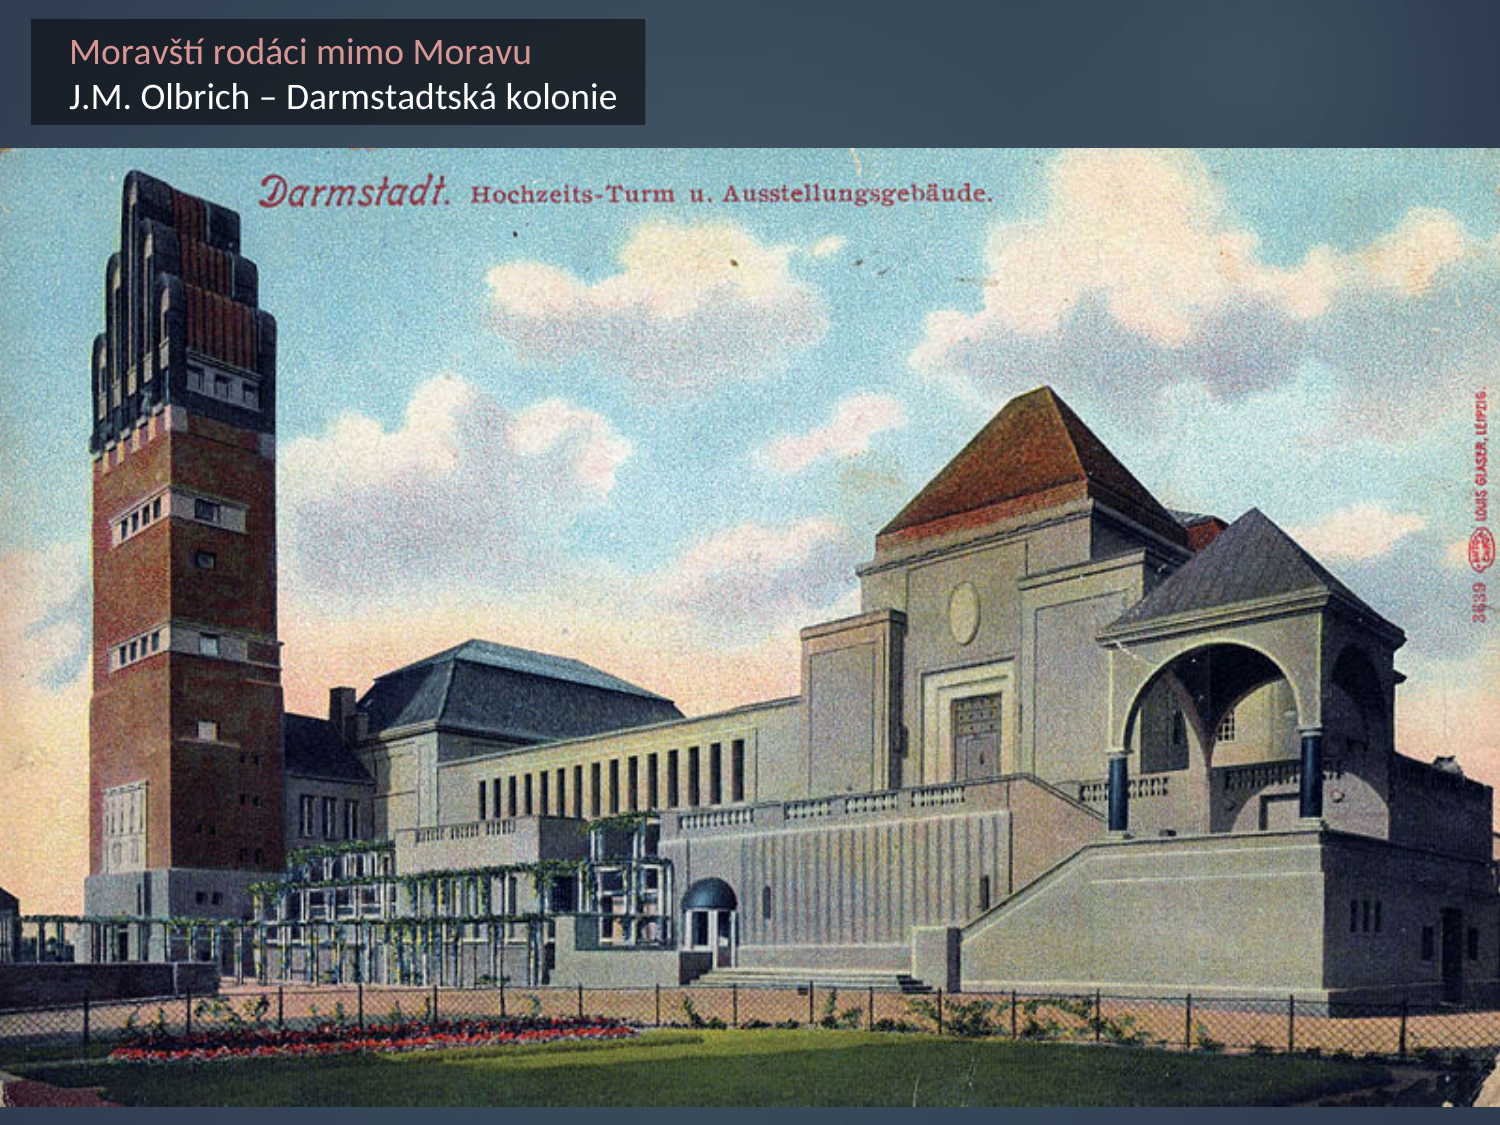

Moravští rodáci mimo Moravu
J.M. Olbrich – Darmstadtská kolonie